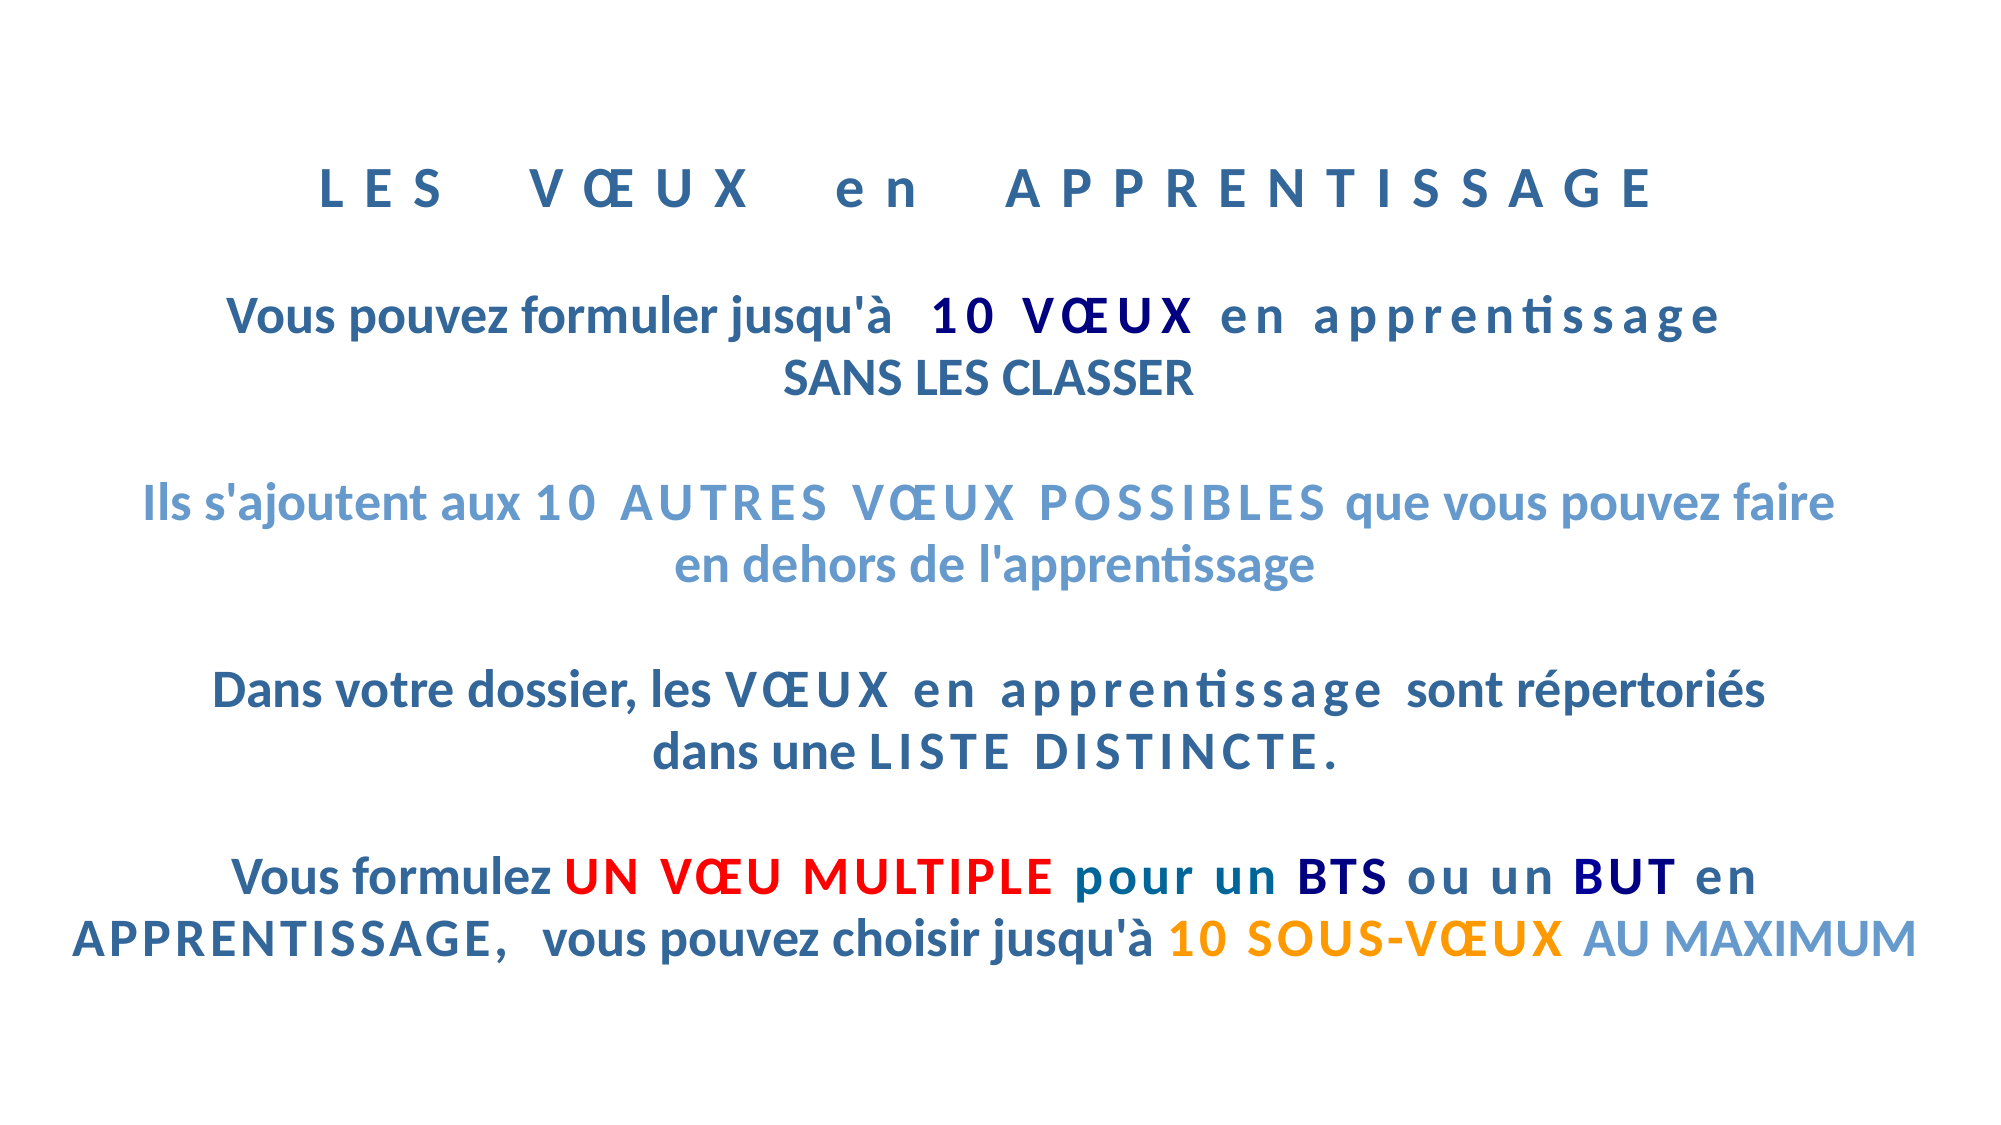

# LES VŒUX en APPRENTISSAGE Vous pouvez formuler jusqu'à 10 VŒUX en apprentissage SANS LES CLASSER  Ils s'ajoutent aux 10 AUTRES VŒUX POSSIBLES que vous pouvez faire en dehors de l'apprentissage Dans votre dossier, les VŒUX en apprentissage sont répertoriés dans une LISTE DISTINCTE. Vous formulez UN VŒU MULTIPLE pour un BTS ou un BUT en APPRENTISSAGE, vous pouvez choisir jusqu'à 10 SOUS-VŒUX AU MAXIMUM